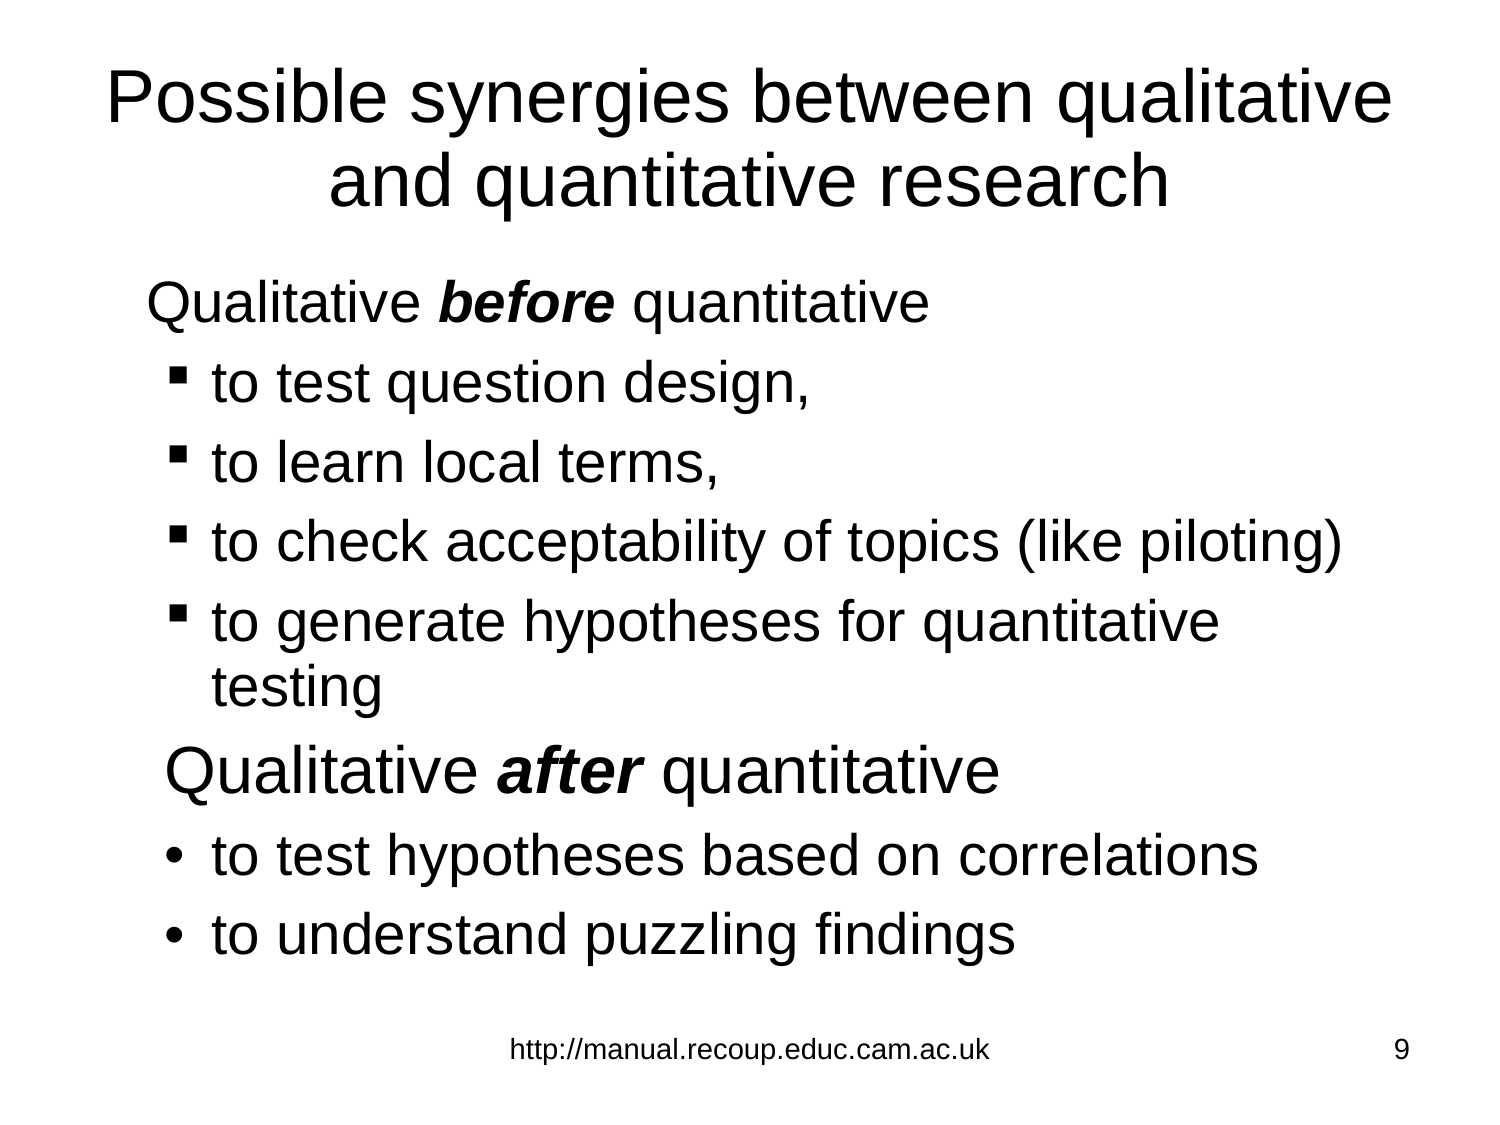

# Possible synergies between qualitative and quantitative research
	Qualitative before quantitative
to test question design,
to learn local terms,
to check acceptability of topics (like piloting)
to generate hypotheses for quantitative testing
Qualitative after quantitative
to test hypotheses based on correlations
to understand puzzling findings
http://manual.recoup.educ.cam.ac.uk
9